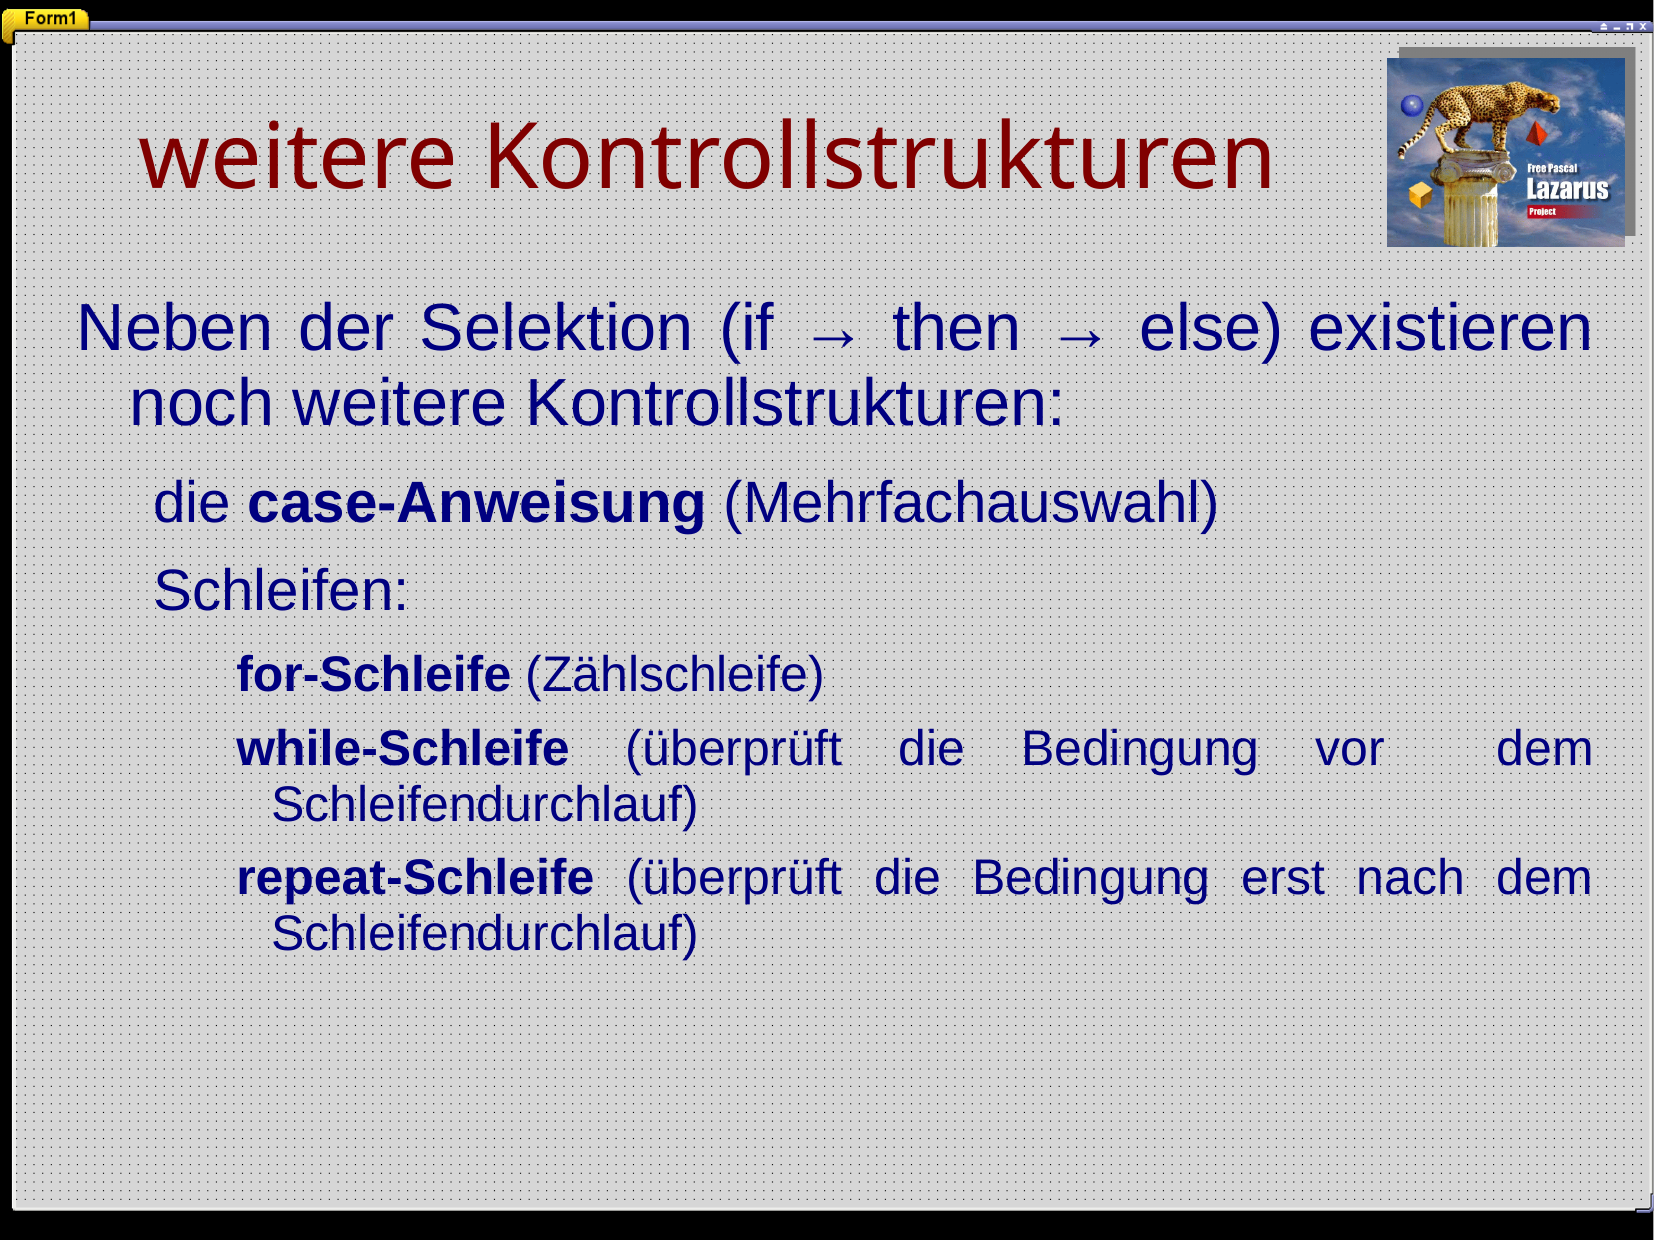

# weitere Kontrollstrukturen
Neben der Selektion (if → then → else) existieren noch weitere Kontrollstrukturen:
die case-Anweisung (Mehrfachauswahl)
Schleifen:
for-Schleife (Zählschleife)
while-Schleife (überprüft die Bedingung vor dem Schleifendurchlauf)
repeat-Schleife (überprüft die Bedingung erst nach dem Schleifendurchlauf)